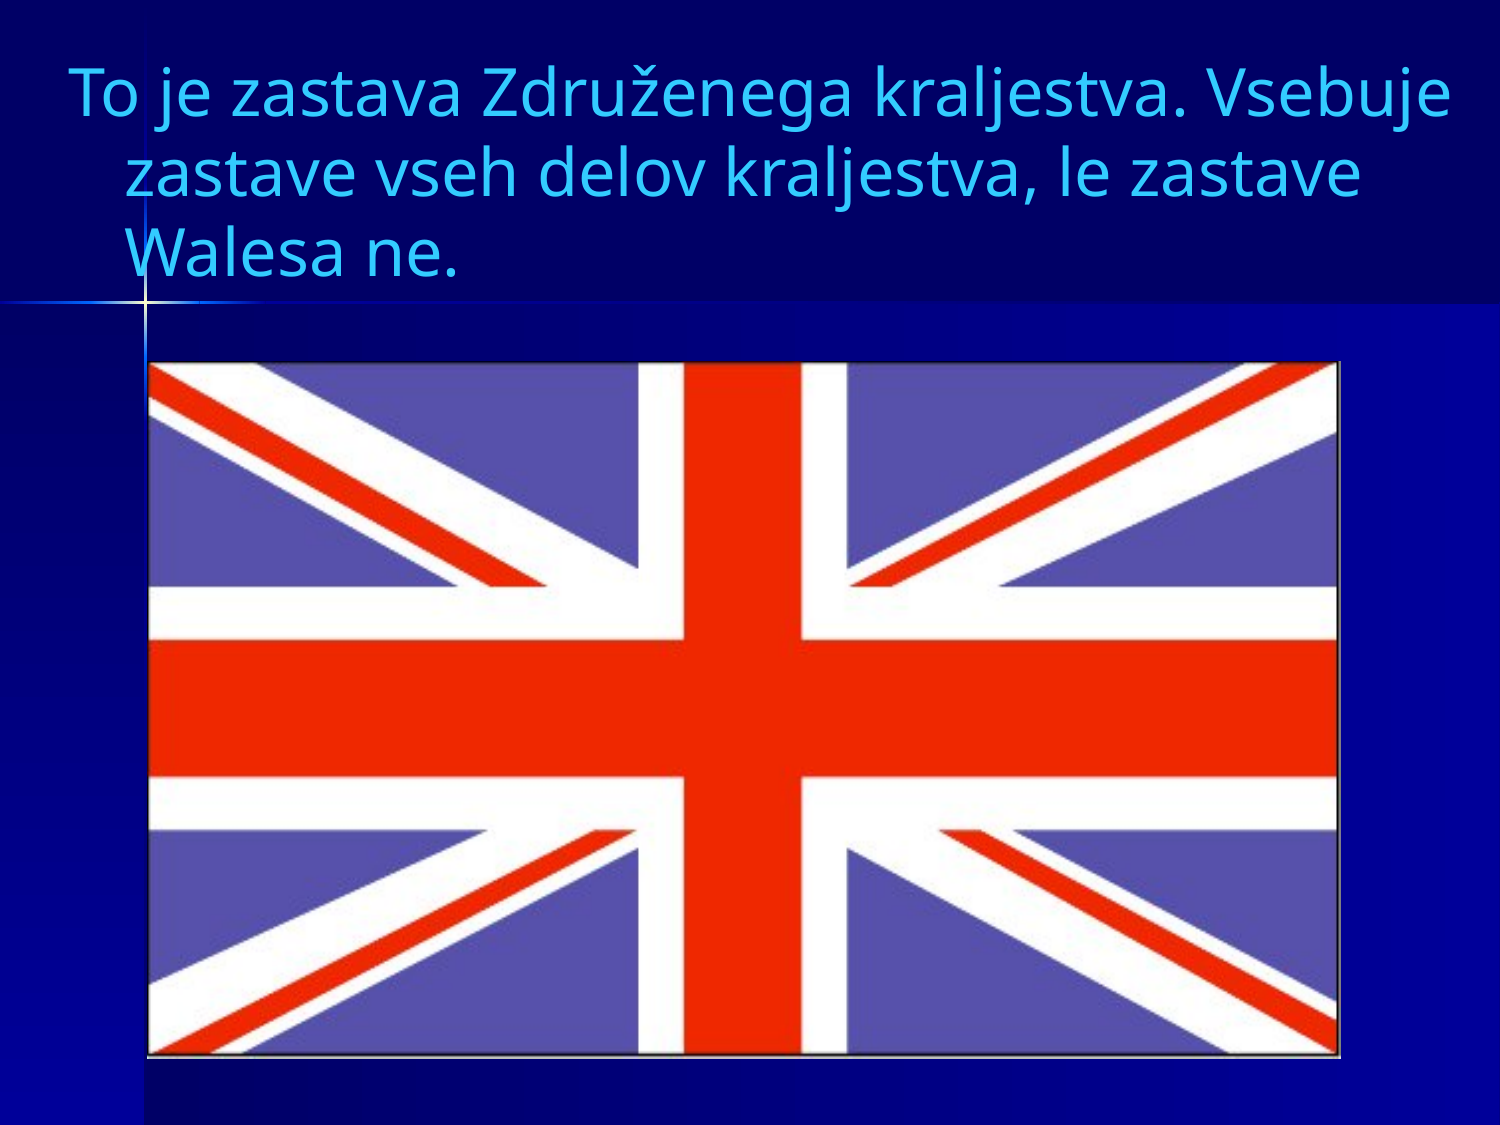

To je zastava Združenega kraljestva. Vsebuje zastave vseh delov kraljestva, le zastave Walesa ne.
#